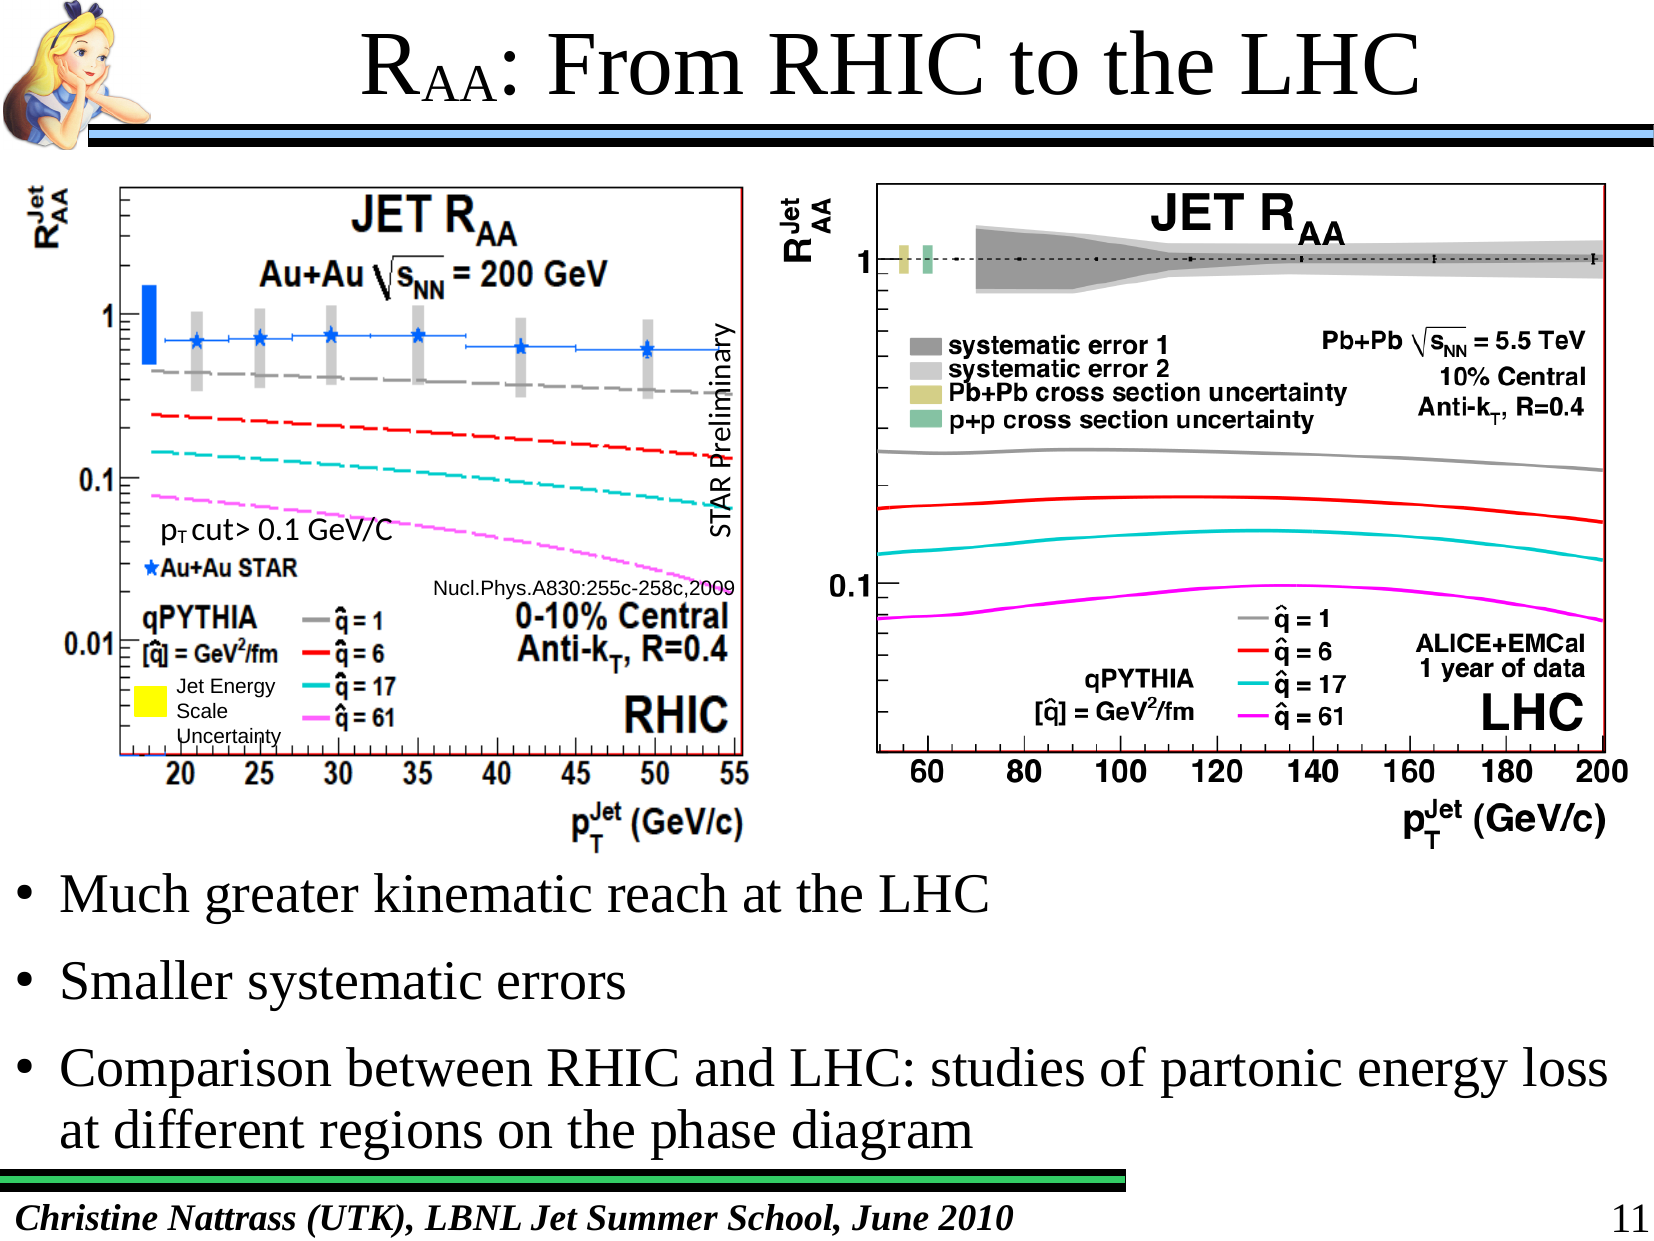

# RAA: From RHIC to the LHC
STAR Preliminary
pT cut> 0.1 GeV/C
Nucl.Phys.A830:255c-258c,2009
Jet Energy Scale Uncertainty
Much greater kinematic reach at the LHC
Smaller systematic errors
Comparison between RHIC and LHC: studies of partonic energy loss at different regions on the phase diagram